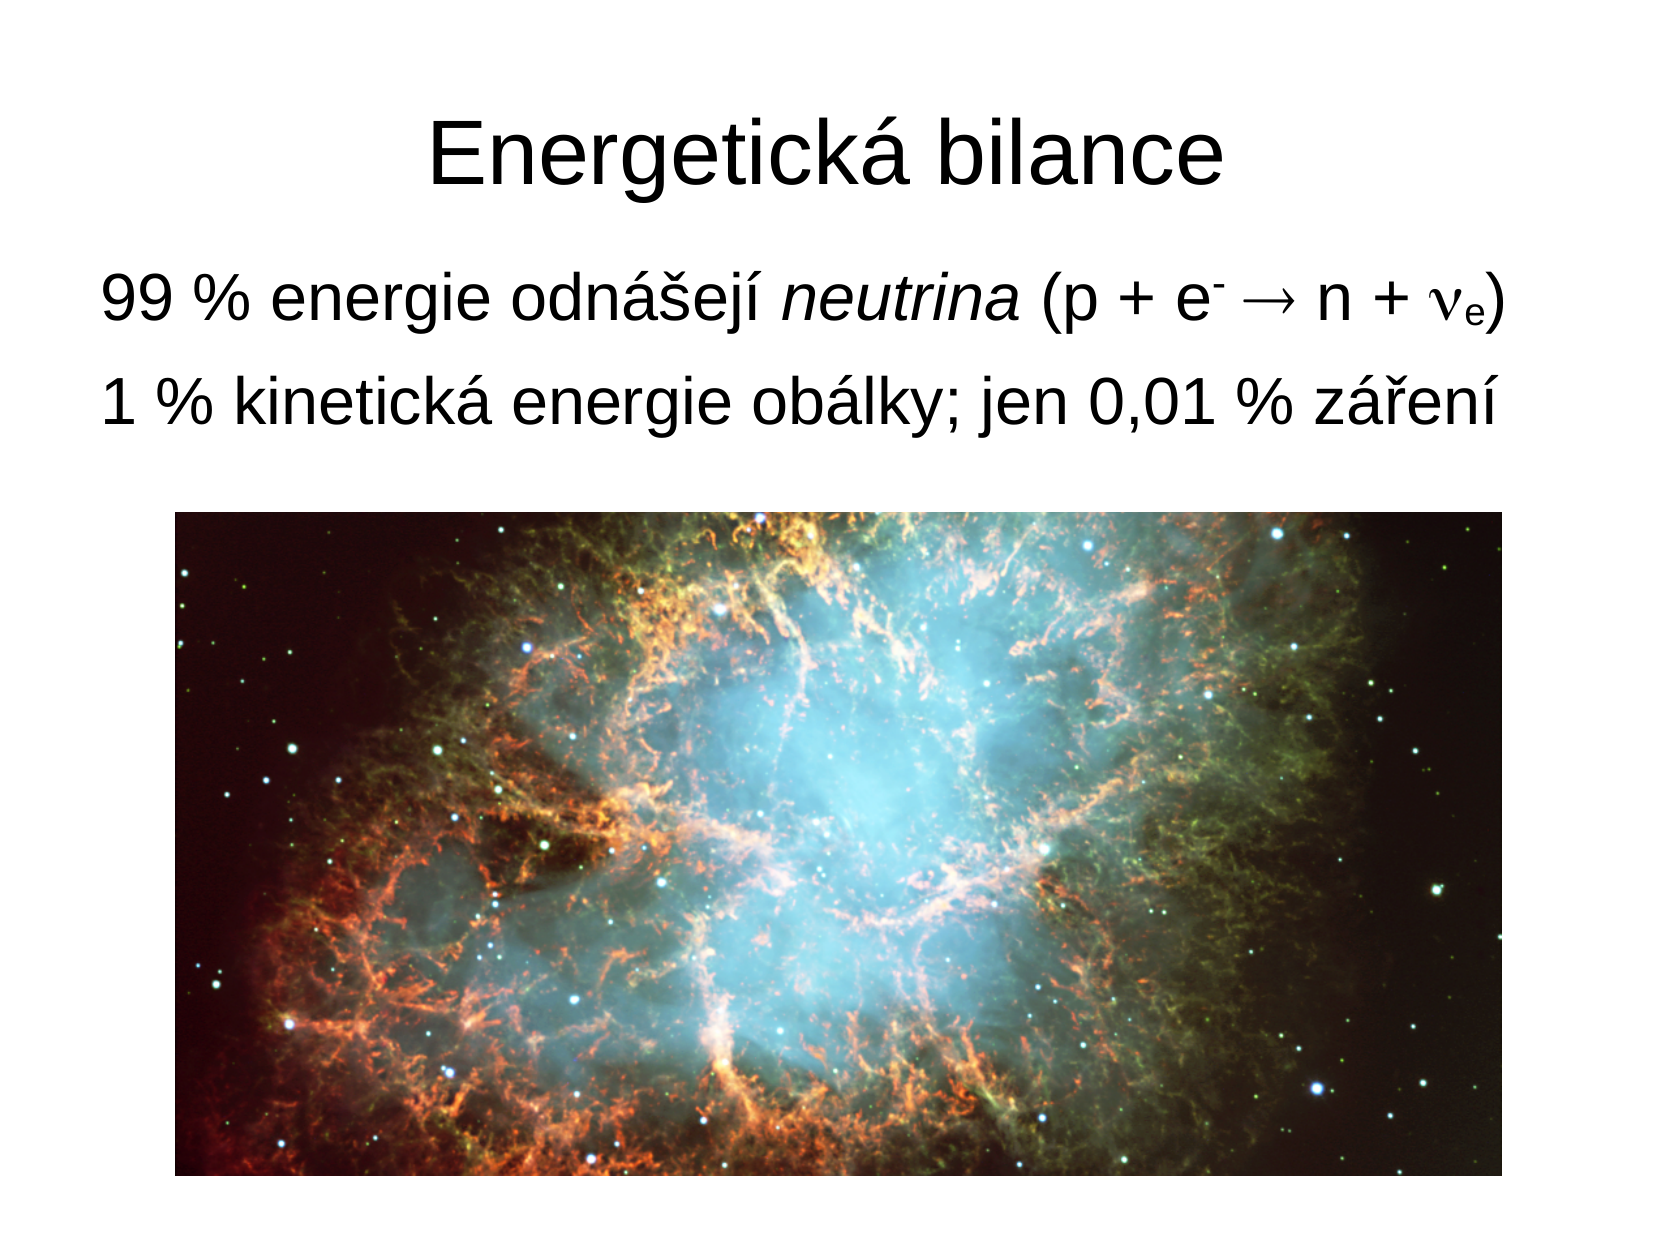

# Energetická bilance
99 % energie odnášejí neutrina (p + e-  n + ne)
1 % kinetická energie obálky; jen 0,01 % záření